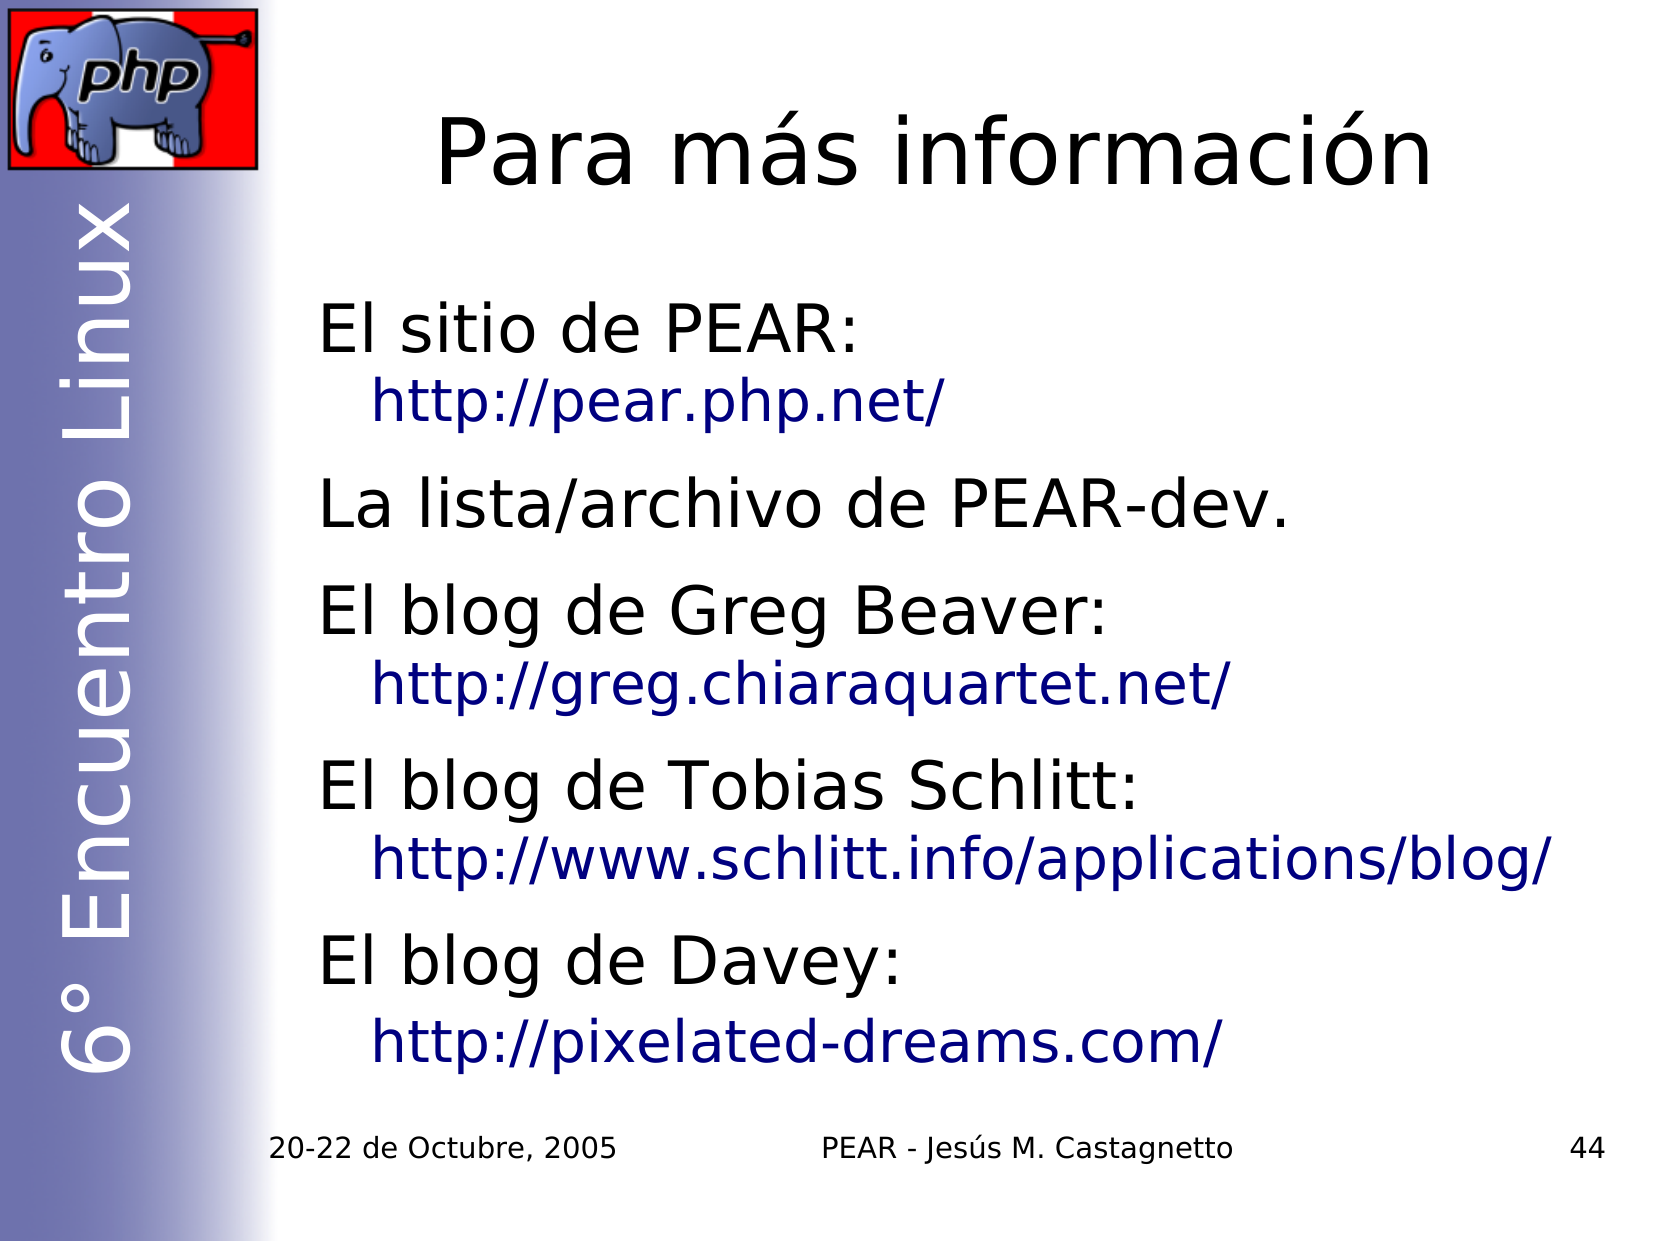

# Para más información
El sitio de PEAR:
http://pear.php.net/
La lista/archivo de PEAR-dev.
El blog de Greg Beaver:
http://greg.chiaraquartet.net/
El blog de Tobias Schlitt:
http://www.schlitt.info/applications/blog/
El blog de Davey:
http://pixelated-dreams.com/
20-22 de Octubre, 2005
PEAR - Jesús M. Castagnetto
44